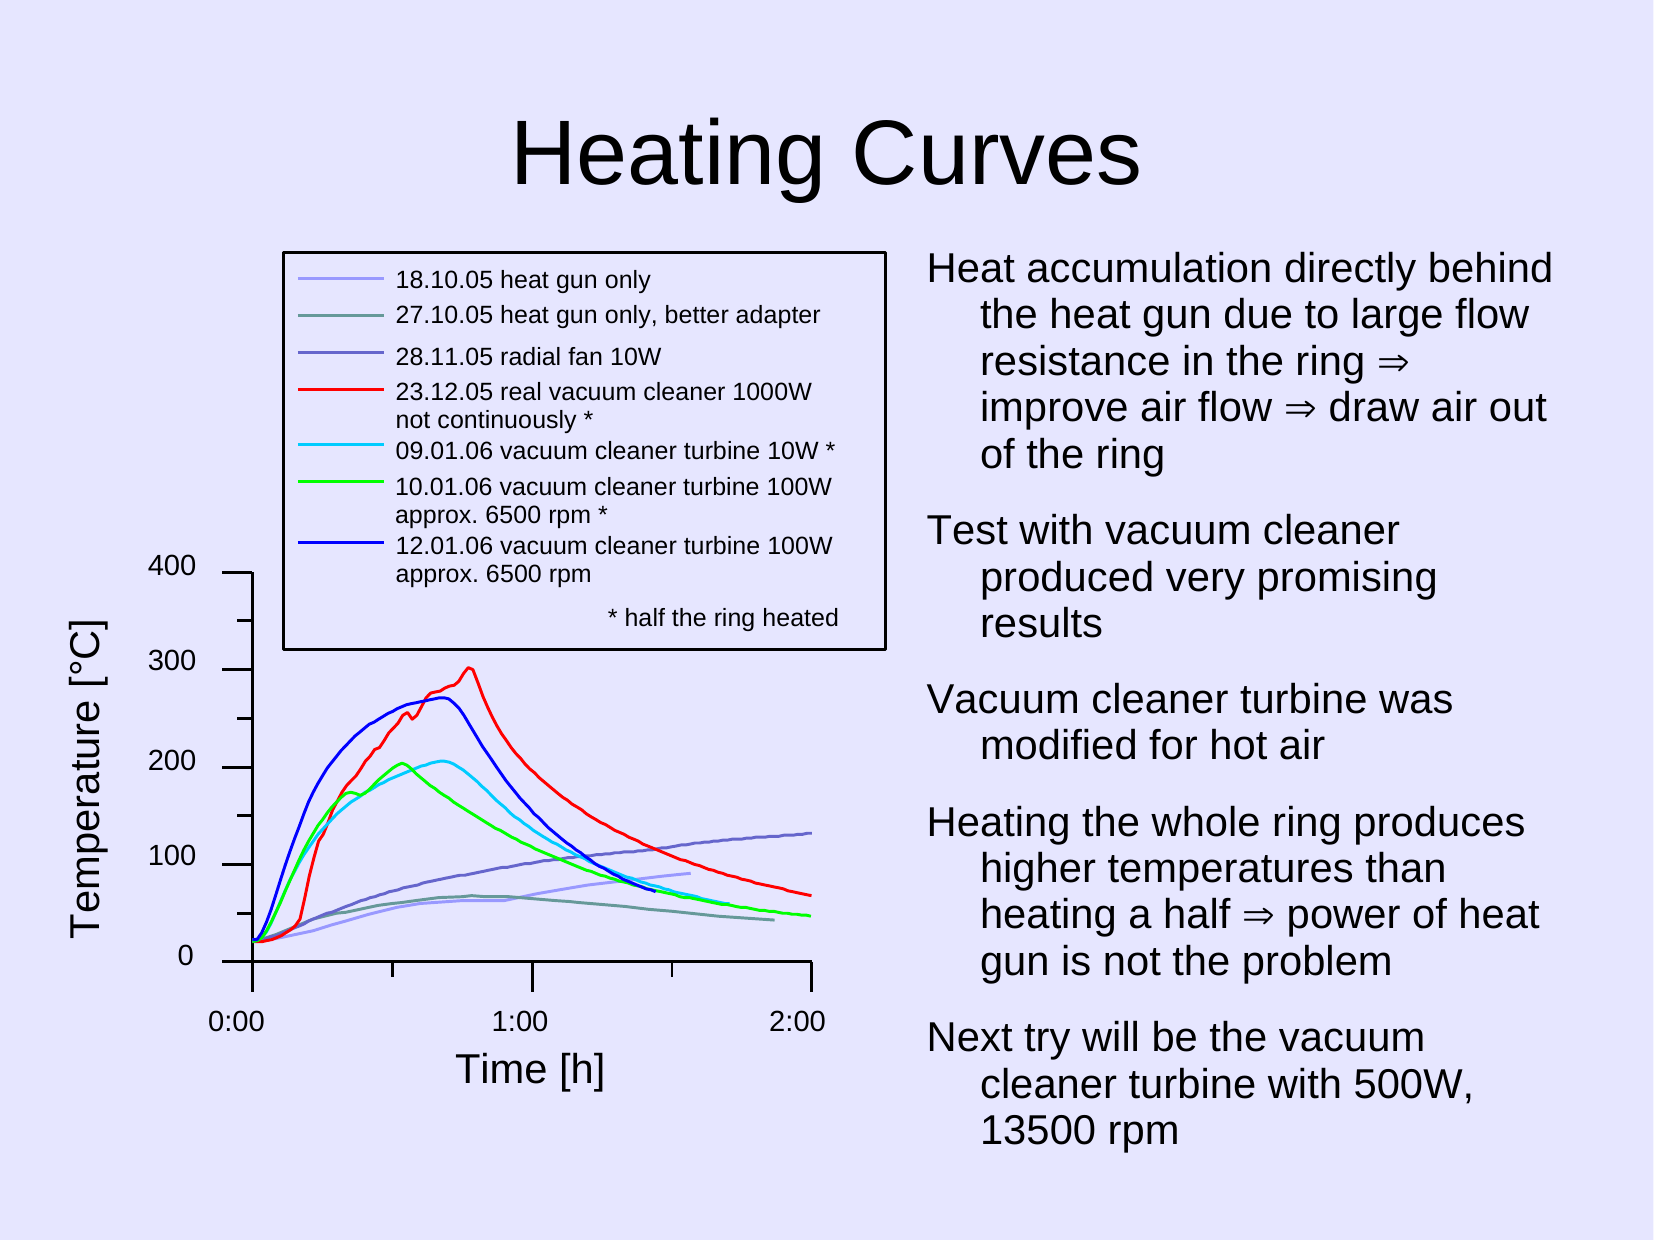

# Heating Curves
Heat accumulation directly behind the heat gun due to large flow resistance in the ring ⇒ improve air flow ⇒ draw air out of the ring
Test with vacuum cleaner produced very promising results
Vacuum cleaner turbine was modified for hot air
Heating the whole ring produces higher temperatures than heating a half ⇒ power of heat gun is not the problem
Next try will be the vacuum cleaner turbine with 500W, 13500 rpm
18.10.05 heat gun only
27.10.05 heat gun only, better adapter
28.11.05 radial fan 10W
23.12.05 real vacuum cleaner 1000W
not continuously *
09.01.06 vacuum cleaner turbine 10W *
10.01.06 vacuum cleaner turbine 100W
approx. 6500 rpm *
12.01.06 vacuum cleaner turbine 100W
approx. 6500 rpm
400
* half the ring heated
300
200
Temperature [°C]
100
0
0:00
1:00
2:00
Time [h]